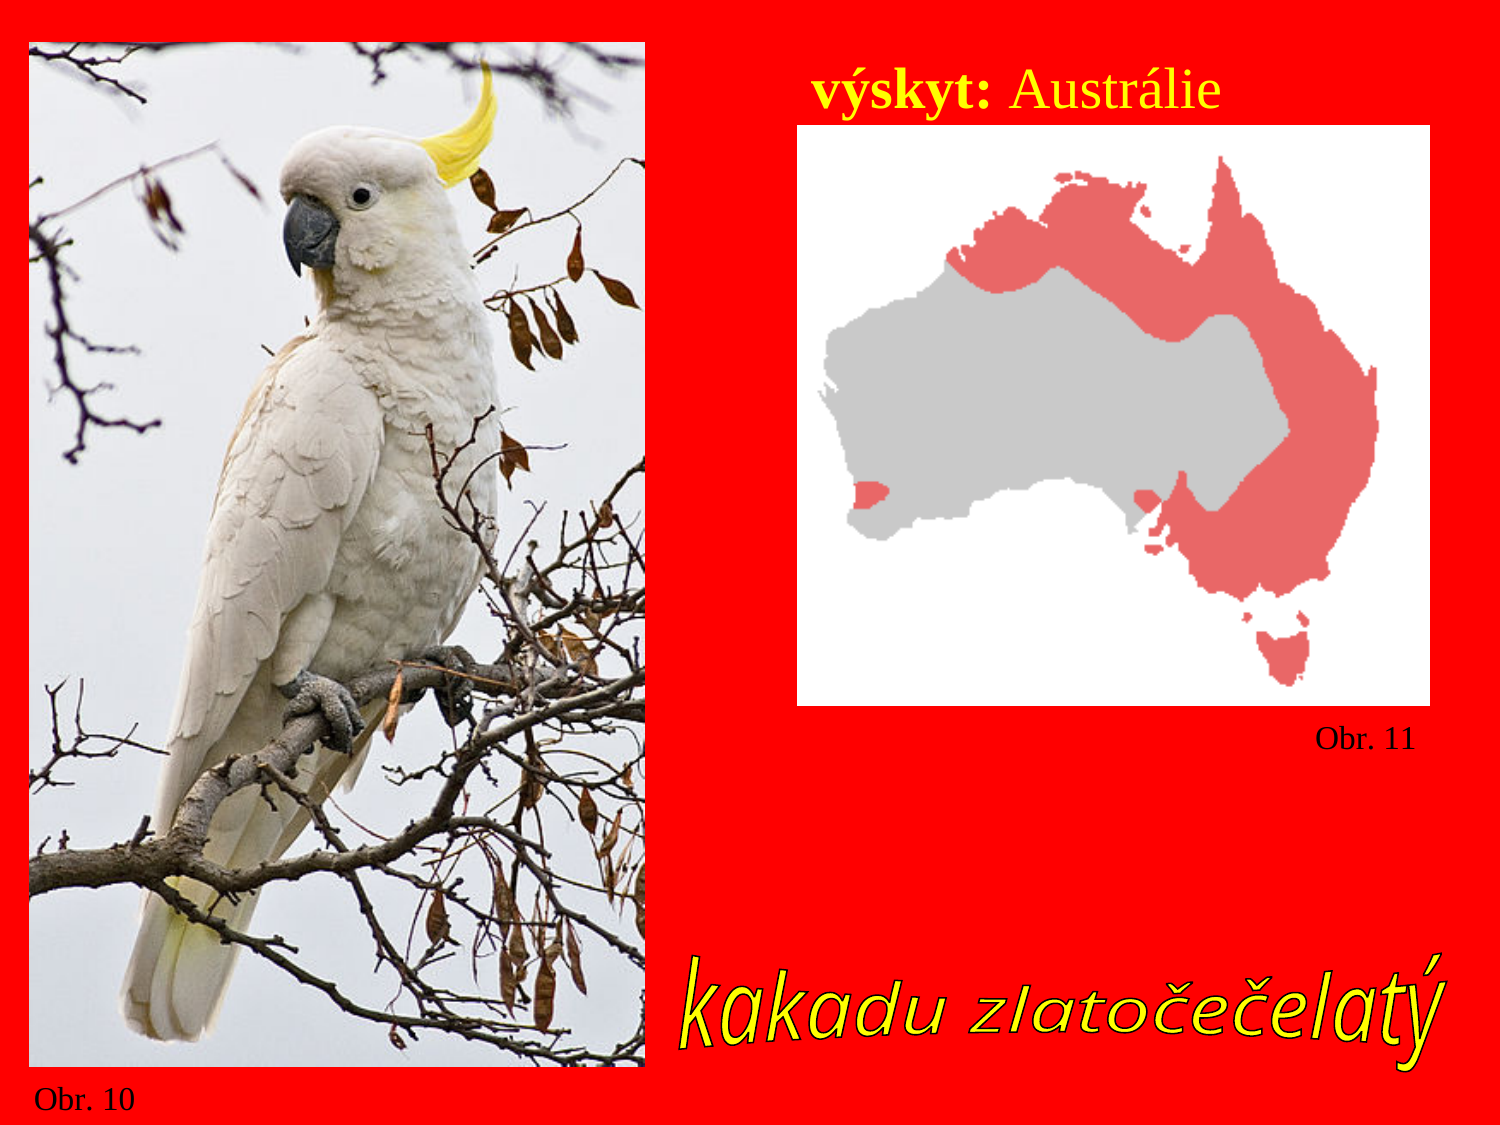

výskyt: Austrálie
 Obr. 11
kakadu zlatočečelatý
 Obr. 10